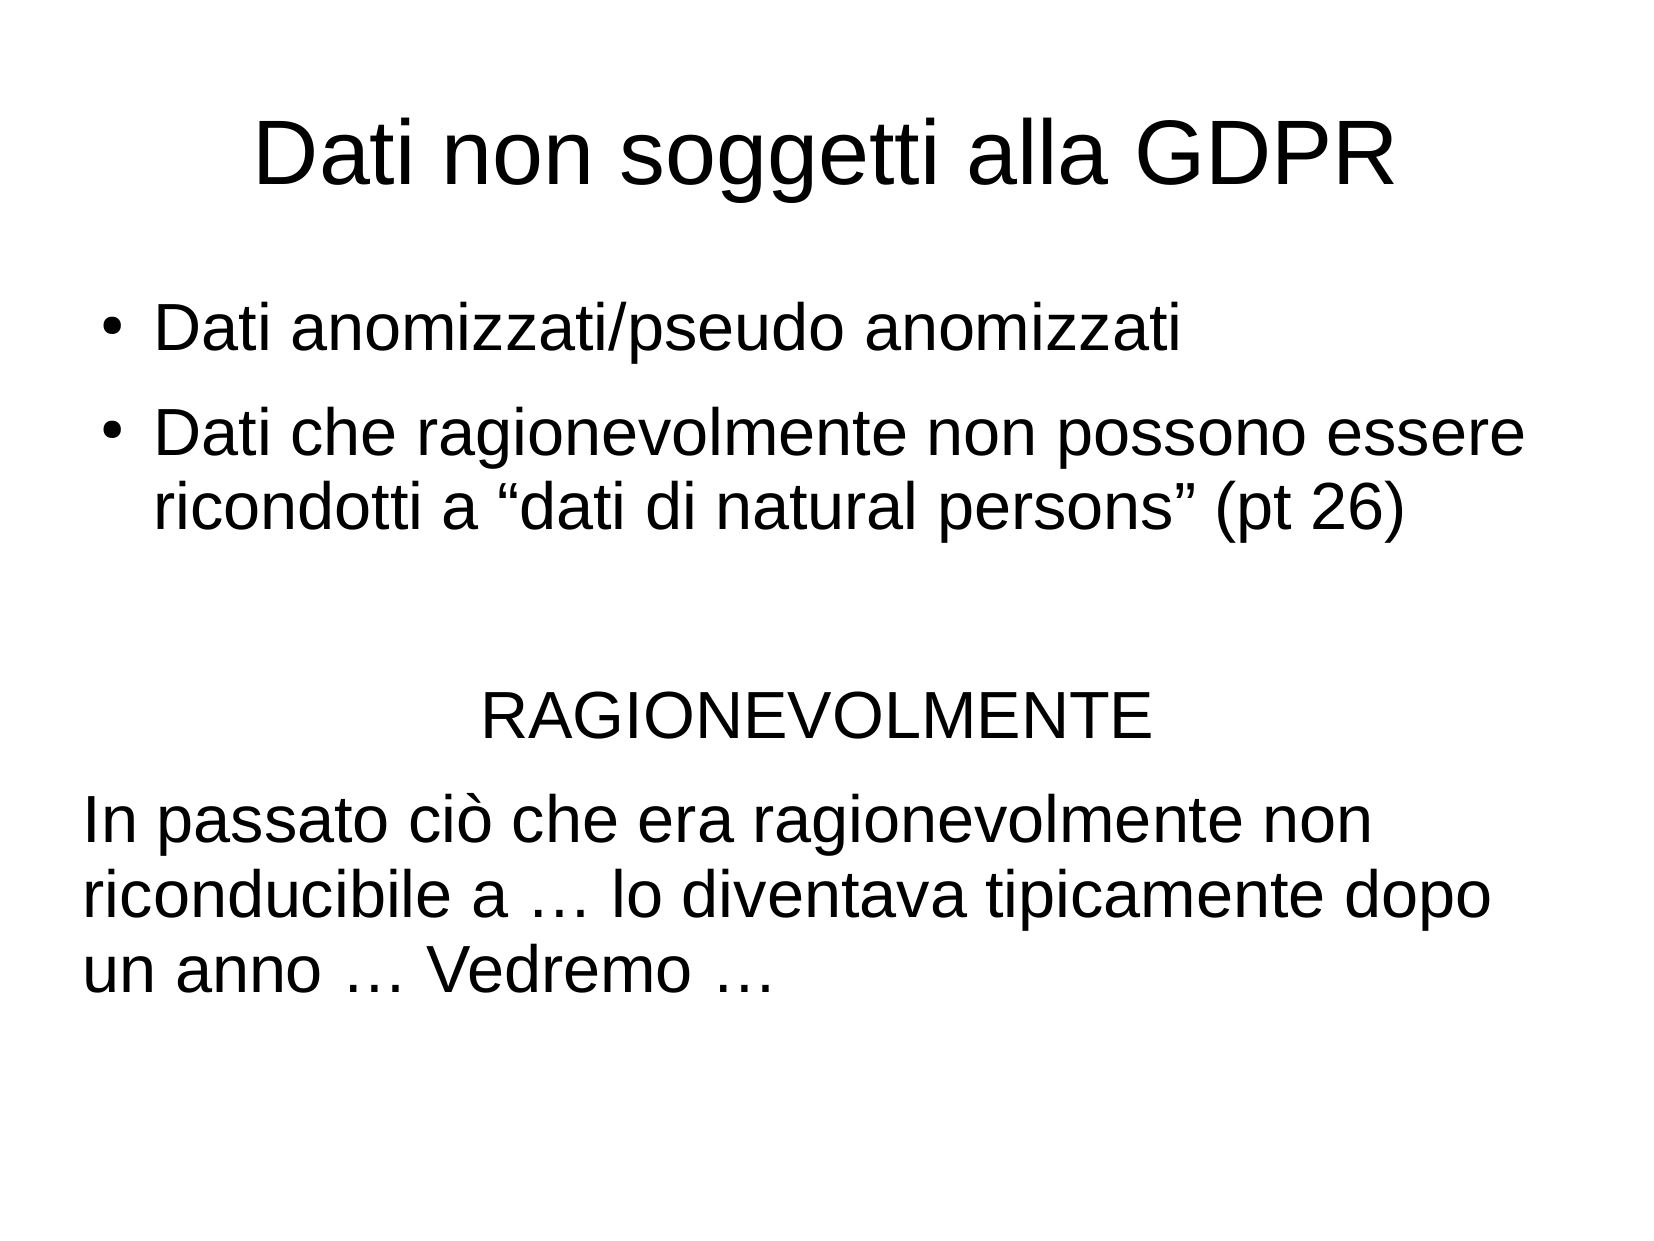

# Dati non soggetti alla GDPR
Dati anomizzati/pseudo anomizzati
Dati che ragionevolmente non possono essere ricondotti a “dati di natural persons” (pt 26)
RAGIONEVOLMENTE
In passato ciò che era ragionevolmente non riconducibile a … lo diventava tipicamente dopo un anno … Vedremo …